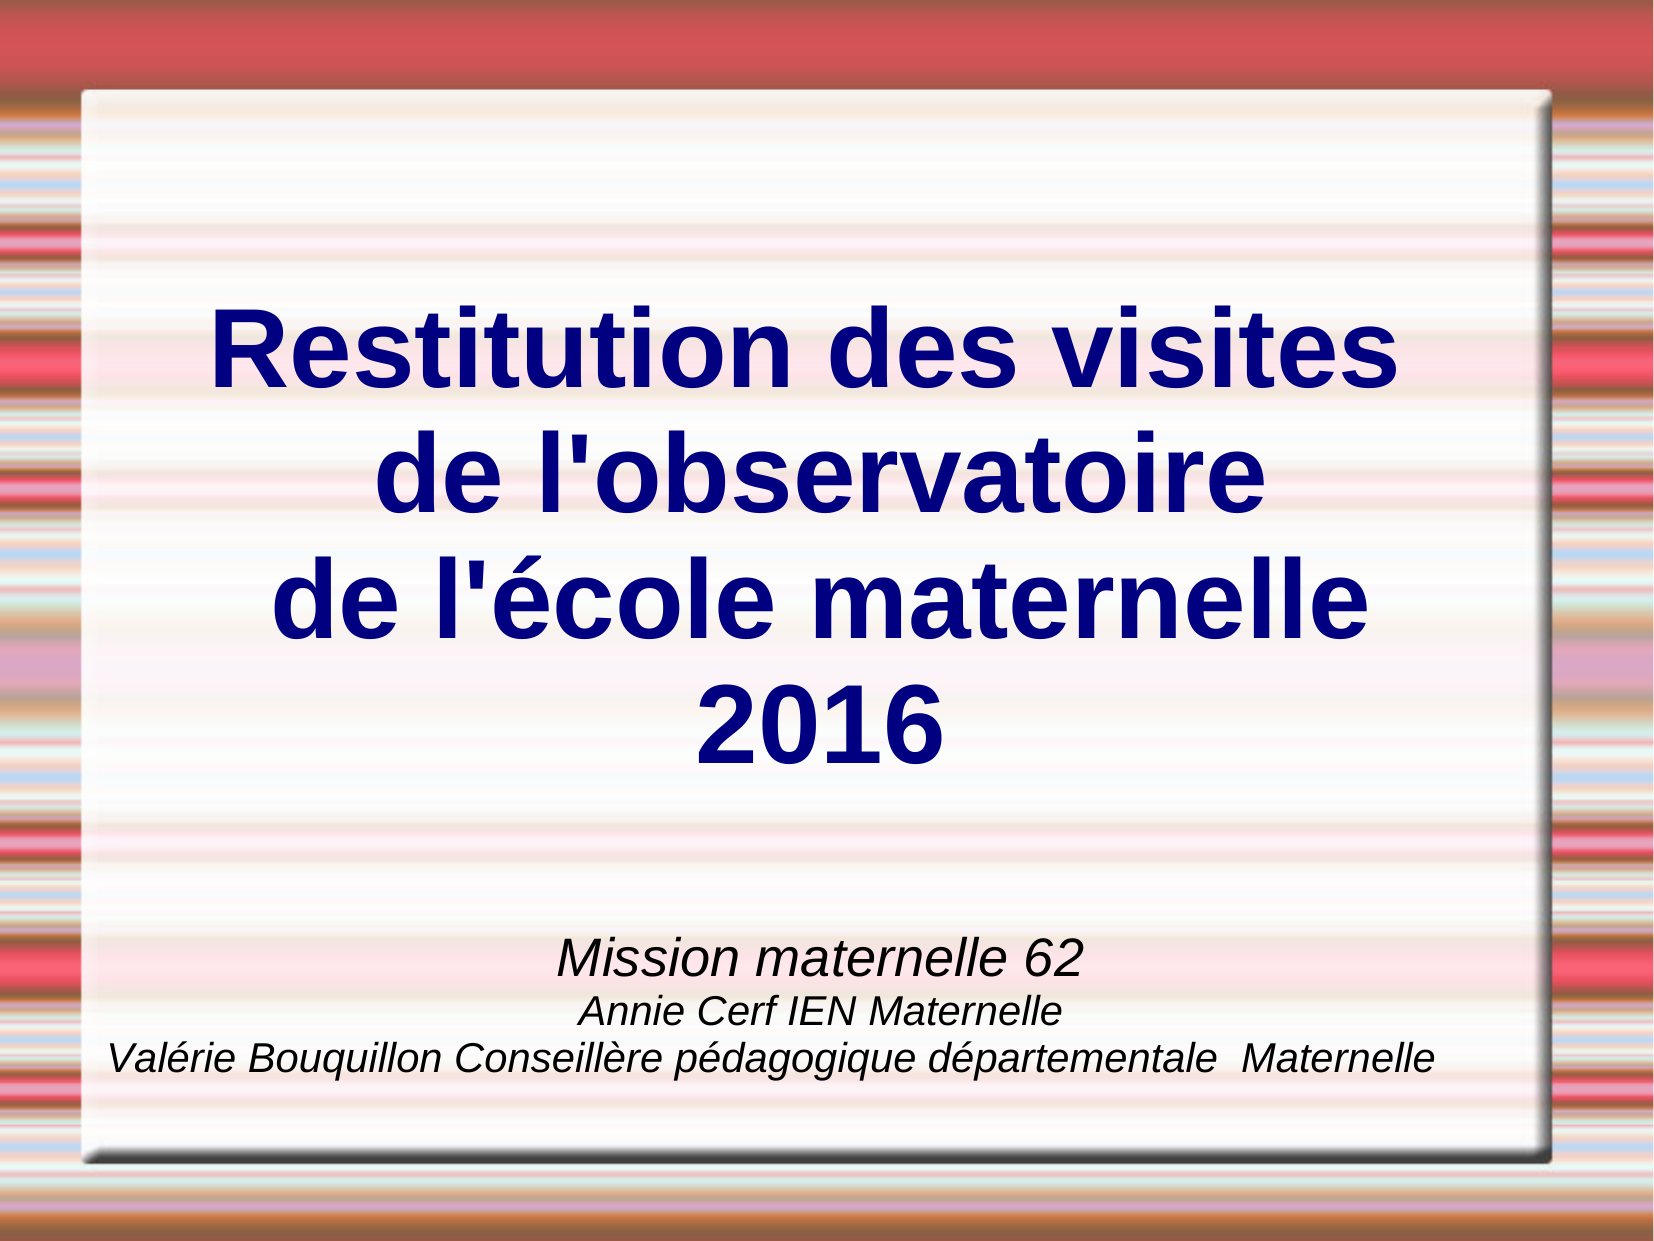

# Restitution des visites
de l'observatoire
de l'école maternelle
2016
Mission maternelle 62
Annie Cerf IEN Maternelle
Valérie Bouquillon Conseillère pédagogique départementale Maternelle